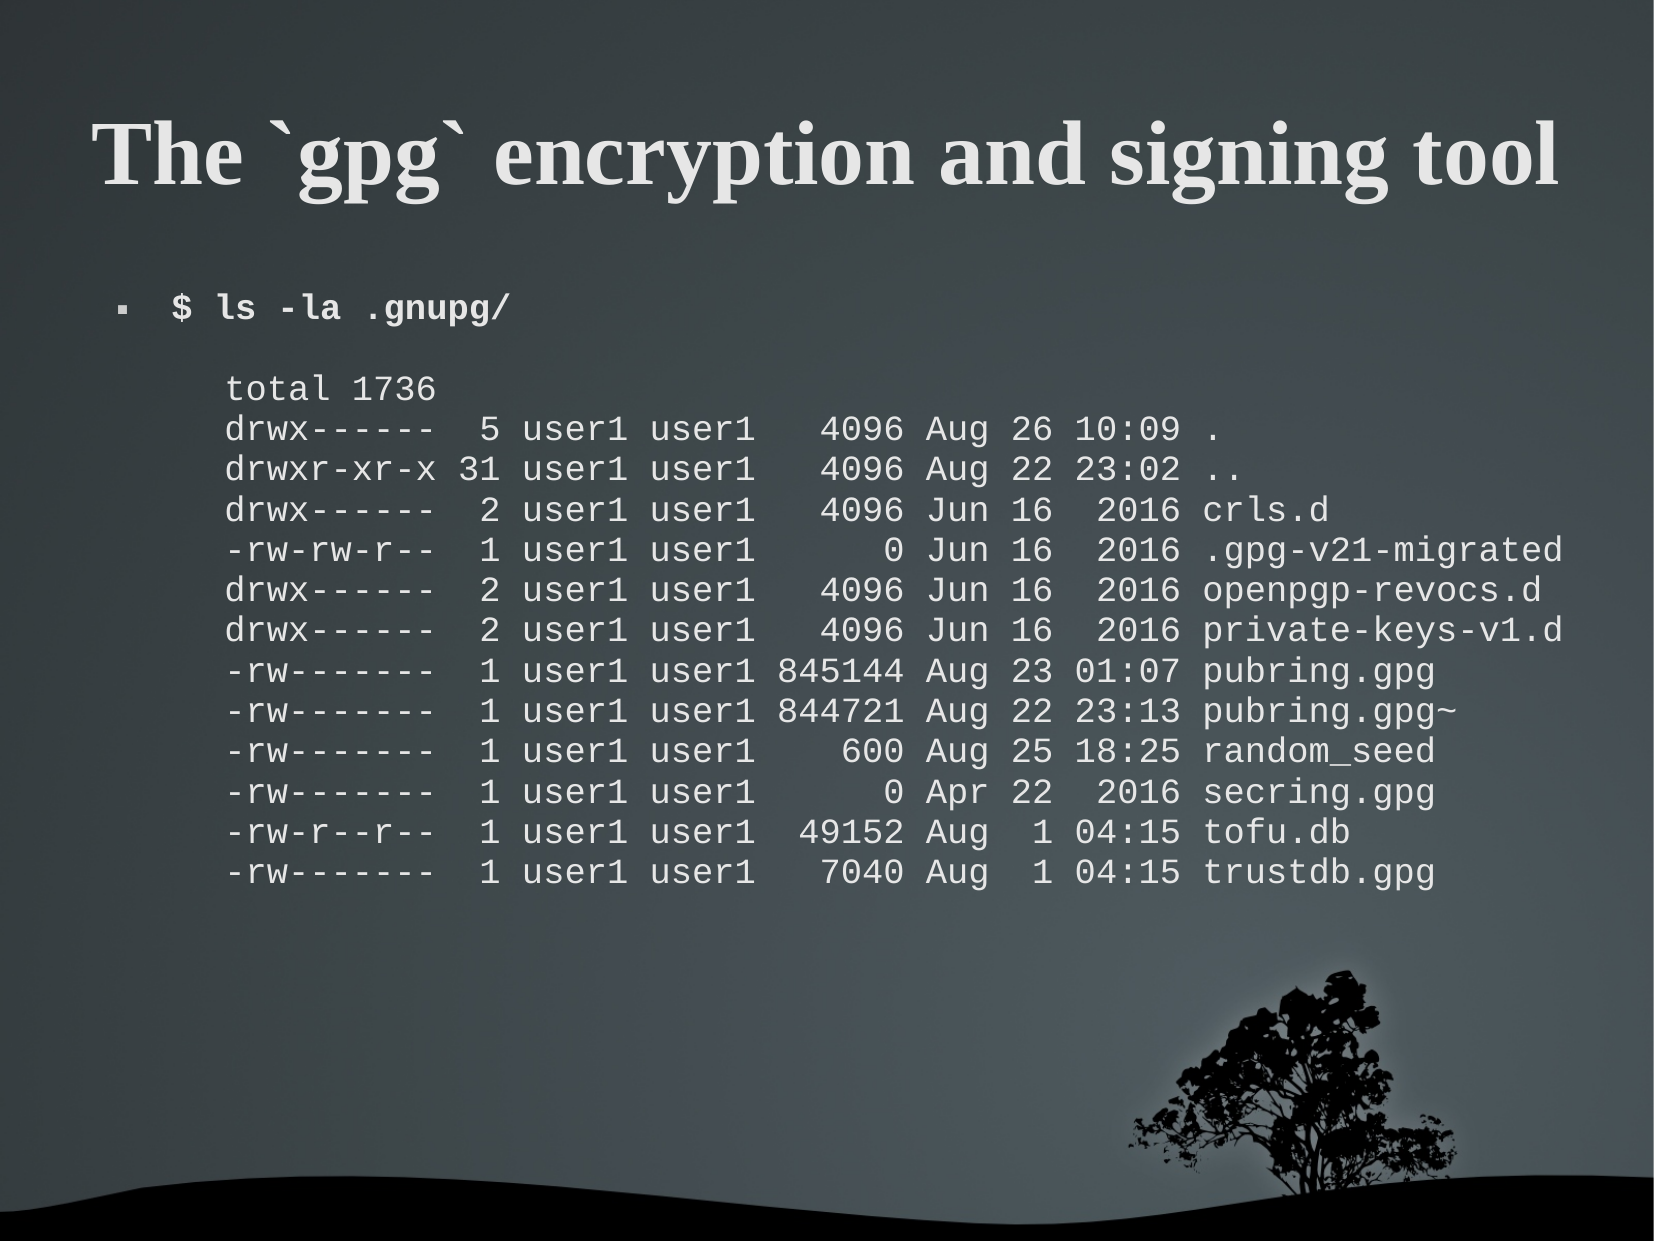

The `gpg` encryption and signing tool
# $ ls -la .gnupg/ total 1736 drwx------ 5 user1 user1 4096 Aug 26 10:09 . drwxr-xr-x 31 user1 user1 4096 Aug 22 23:02 .. drwx------ 2 user1 user1 4096 Jun 16 2016 crls.d -rw-rw-r-- 1 user1 user1 0 Jun 16 2016 .gpg-v21-migrated drwx------ 2 user1 user1 4096 Jun 16 2016 openpgp-revocs.d drwx------ 2 user1 user1 4096 Jun 16 2016 private-keys-v1.d -rw------- 1 user1 user1 845144 Aug 23 01:07 pubring.gpg -rw------- 1 user1 user1 844721 Aug 22 23:13 pubring.gpg~ -rw------- 1 user1 user1 600 Aug 25 18:25 random_seed -rw------- 1 user1 user1 0 Apr 22 2016 secring.gpg -rw-r--r-- 1 user1 user1 49152 Aug 1 04:15 tofu.db -rw------- 1 user1 user1 7040 Aug 1 04:15 trustdb.gpg